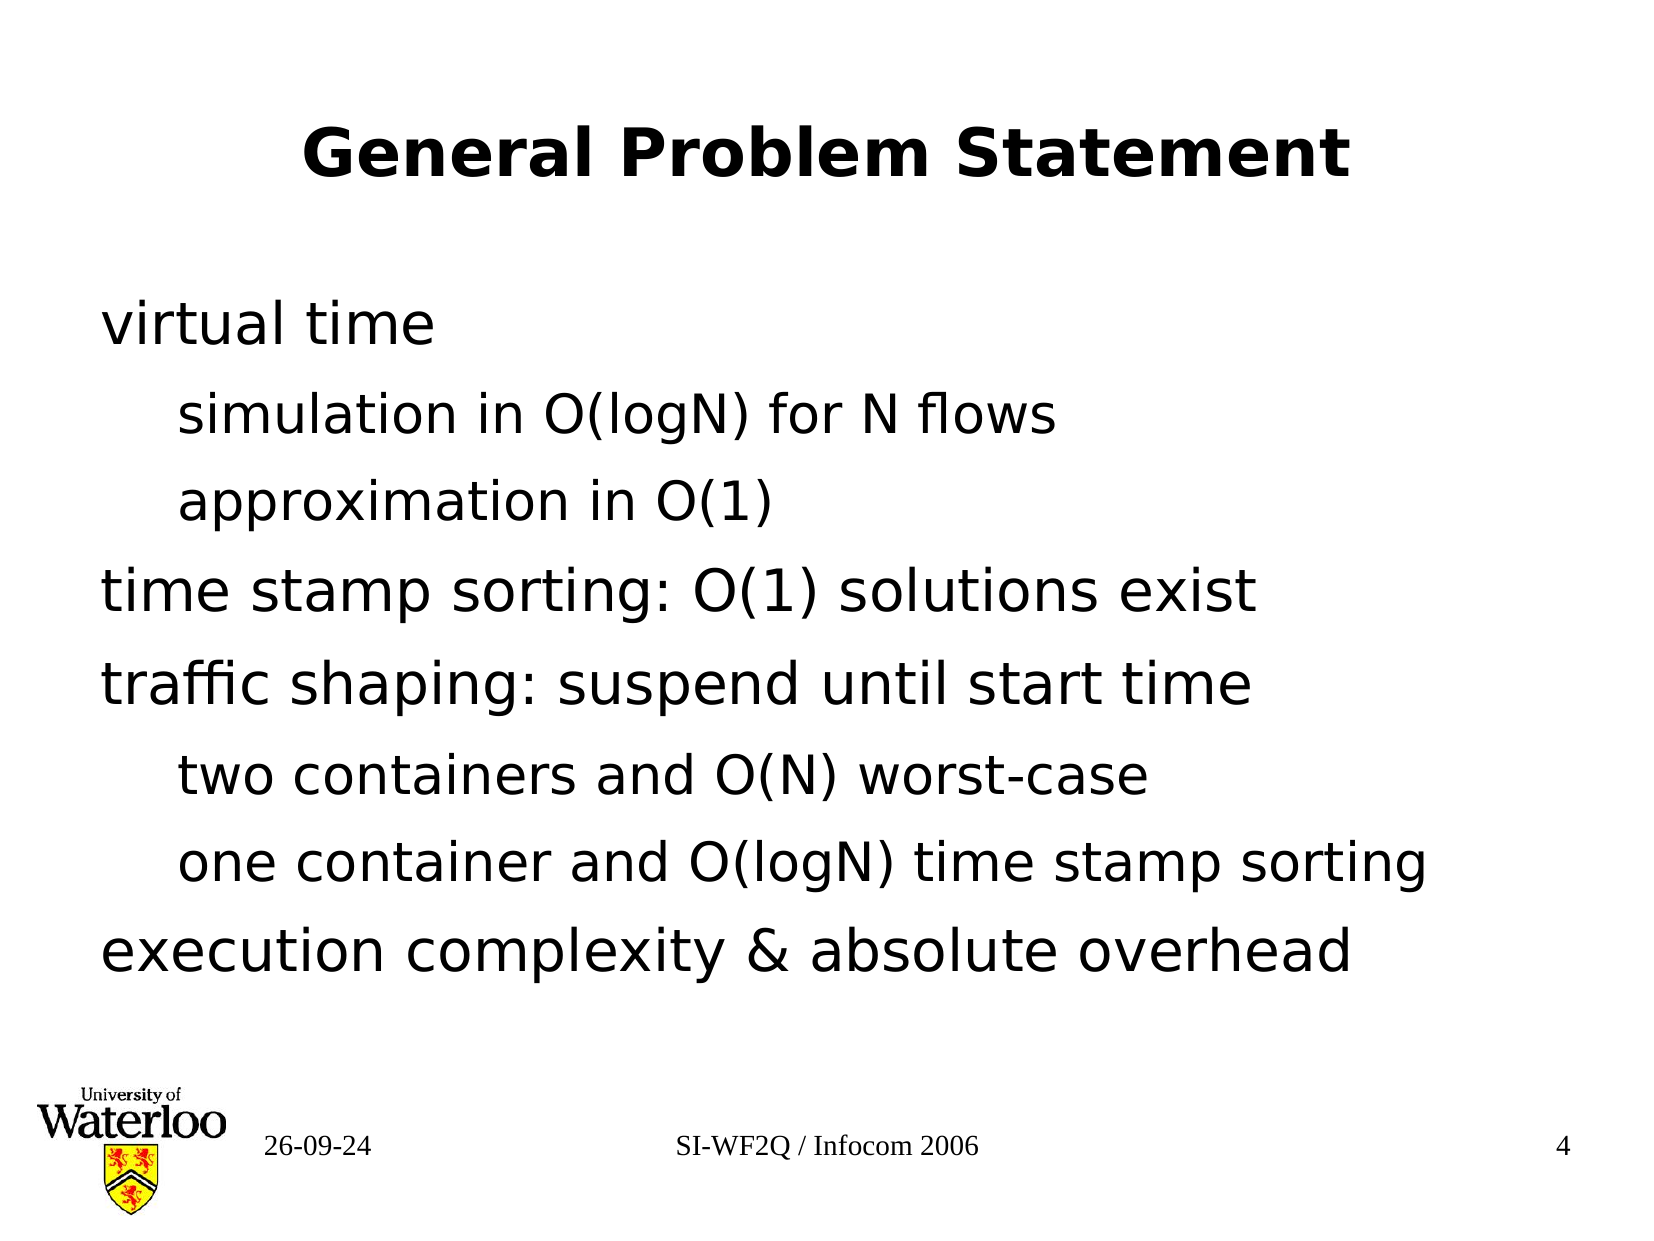

# General Problem Statement
virtual time
simulation in O(logN) for N flows
approximation in O(1)
time stamp sorting: O(1) solutions exist
traffic shaping: suspend until start time
two containers and O(N) worst-case
one container and O(logN) time stamp sorting
execution complexity & absolute overhead
SI-WF2Q / Infocom 2006
4